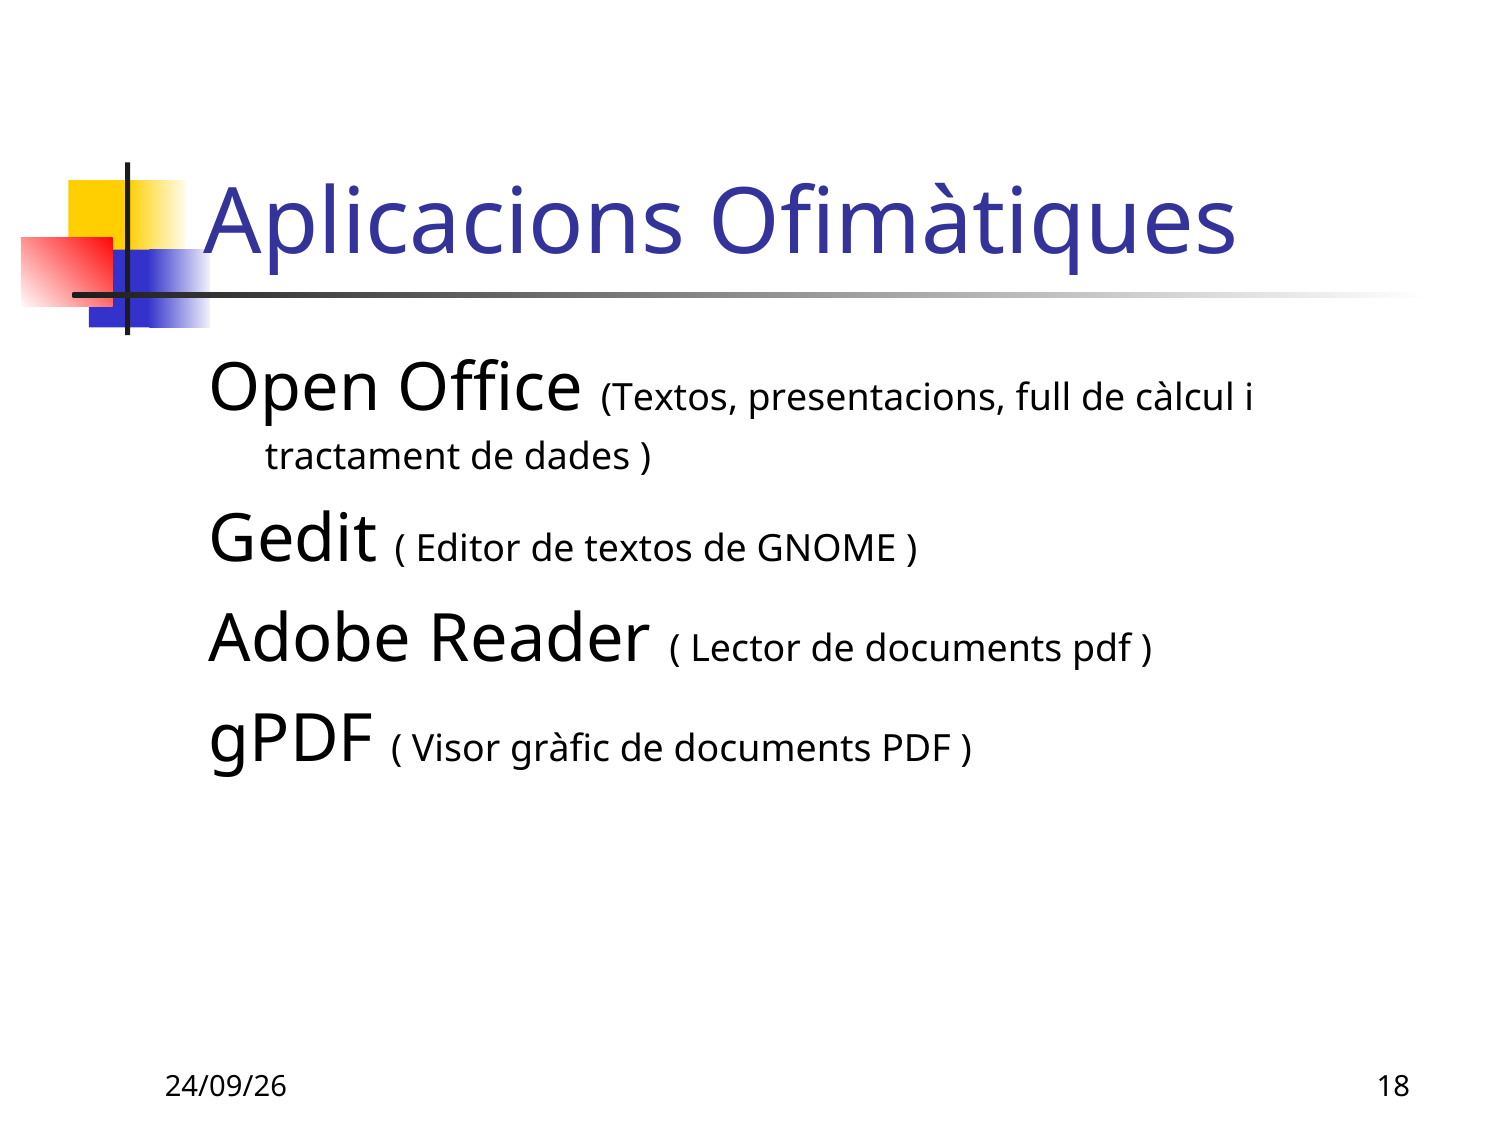

# Aplicacions Ofimàtiques
Open Office (Textos, presentacions, full de càlcul i tractament de dades )
Gedit ( Editor de textos de GNOME )
Adobe Reader ( Lector de documents pdf )
gPDF ( Visor gràfic de documents PDF )
18